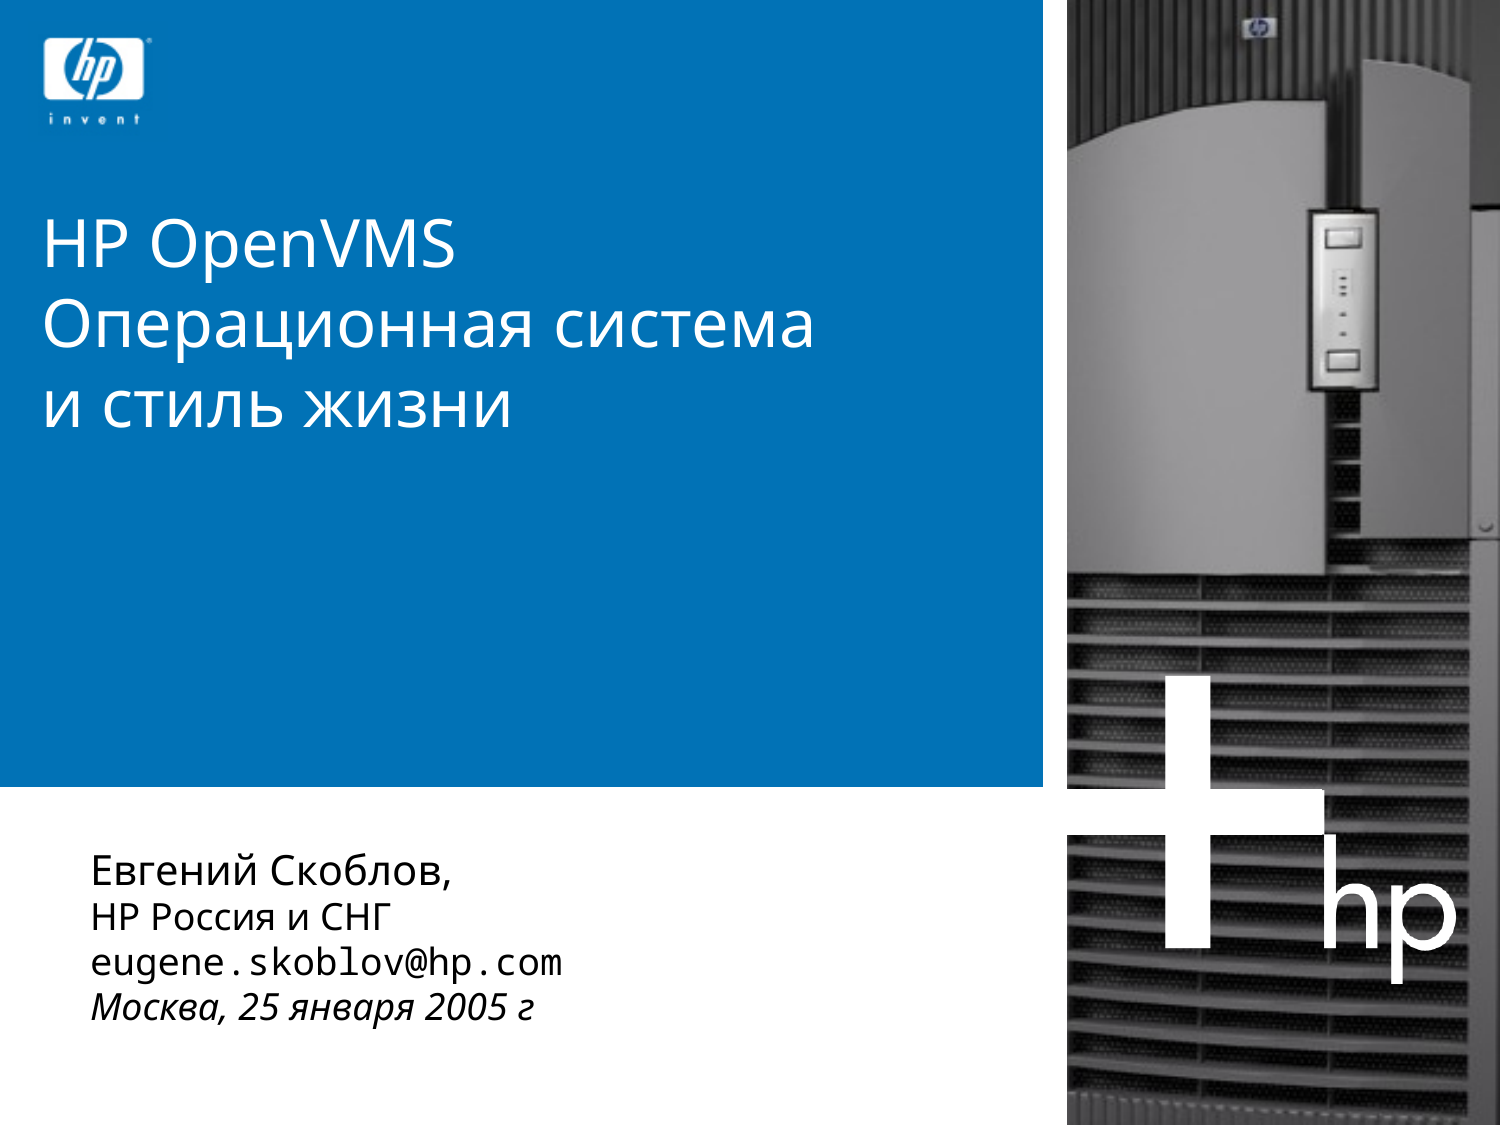

HP OpenVMS
Операционная система
и стиль жизни
Евгений Скоблов,
НР Россия и СНГ
eugene.skoblov@hp.com
Москва, 25 января 2005 г